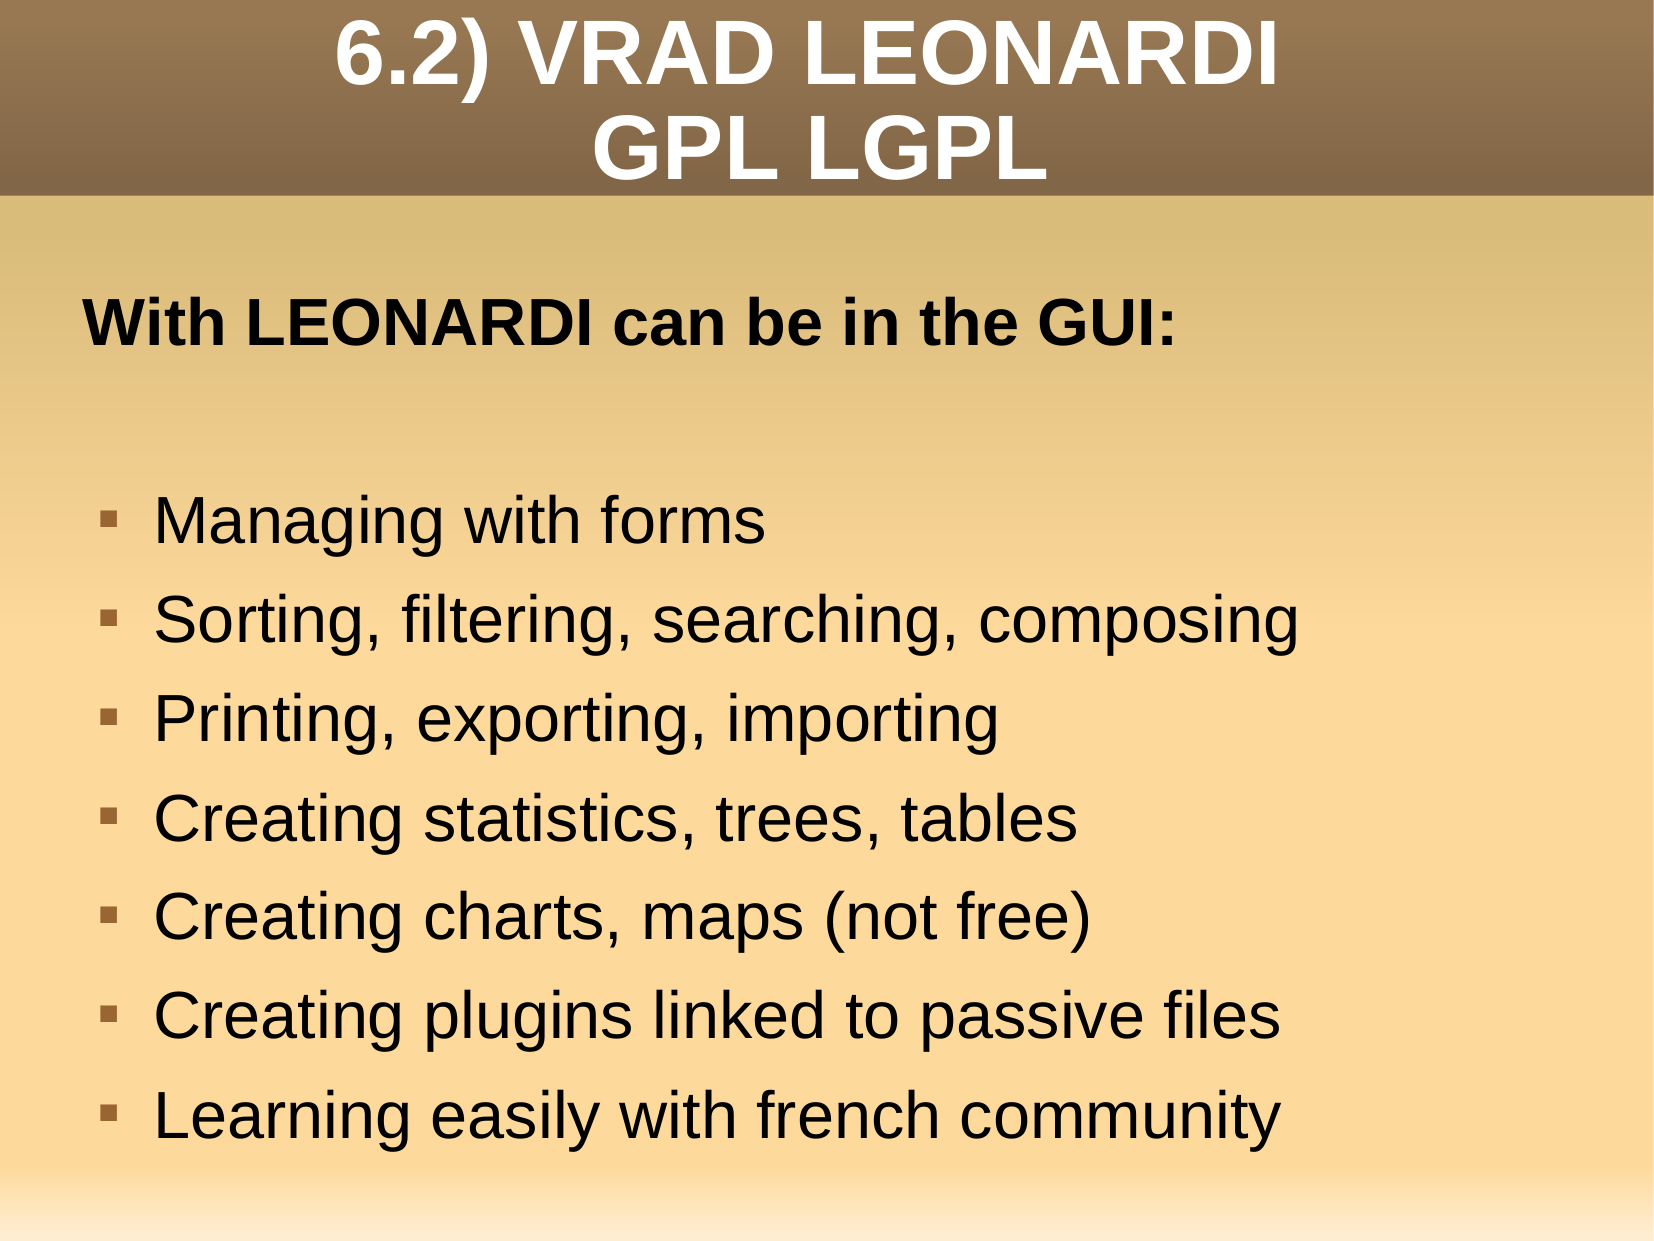

# 6.2) VRAD LEONARDI GPL LGPL
With LEONARDI can be in the GUI:
Managing with forms
Sorting, filtering, searching, composing
Printing, exporting, importing
Creating statistics, trees, tables
Creating charts, maps (not free)
Creating plugins linked to passive files
Learning easily with french community